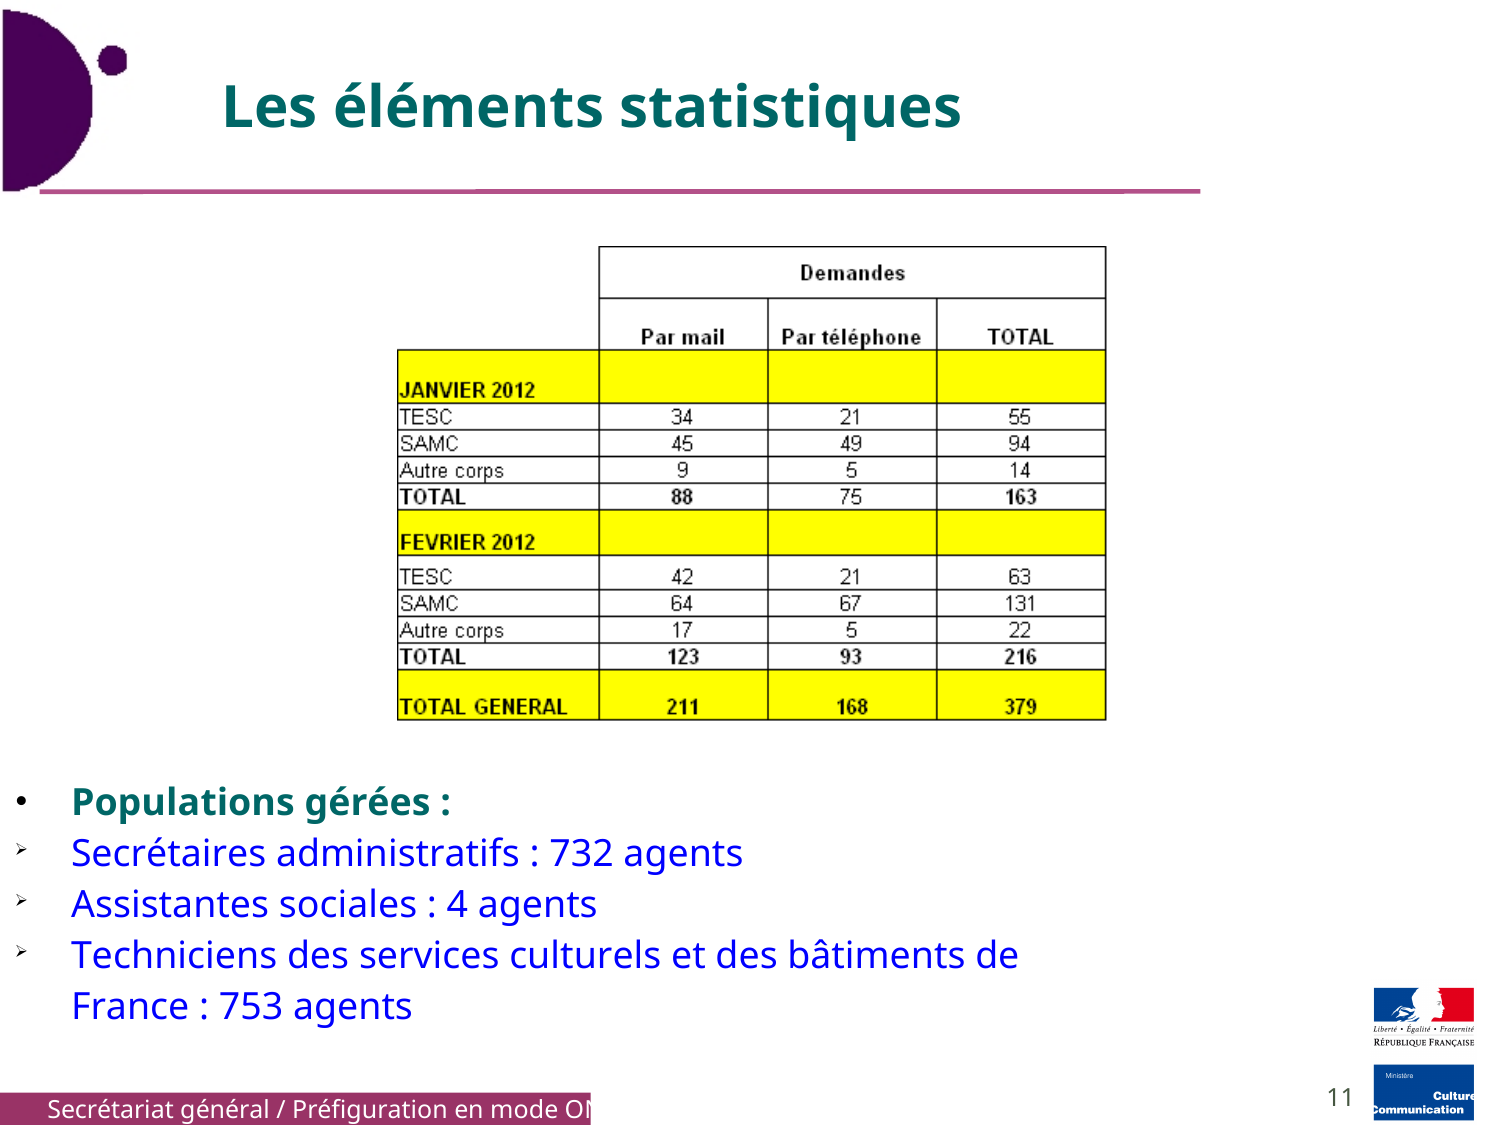

# Les éléments statistiques
Populations gérées :
Secrétaires administratifs : 732 agents
Assistantes sociales : 4 agents
Techniciens des services culturels et des bâtiments de France : 753 agents
11